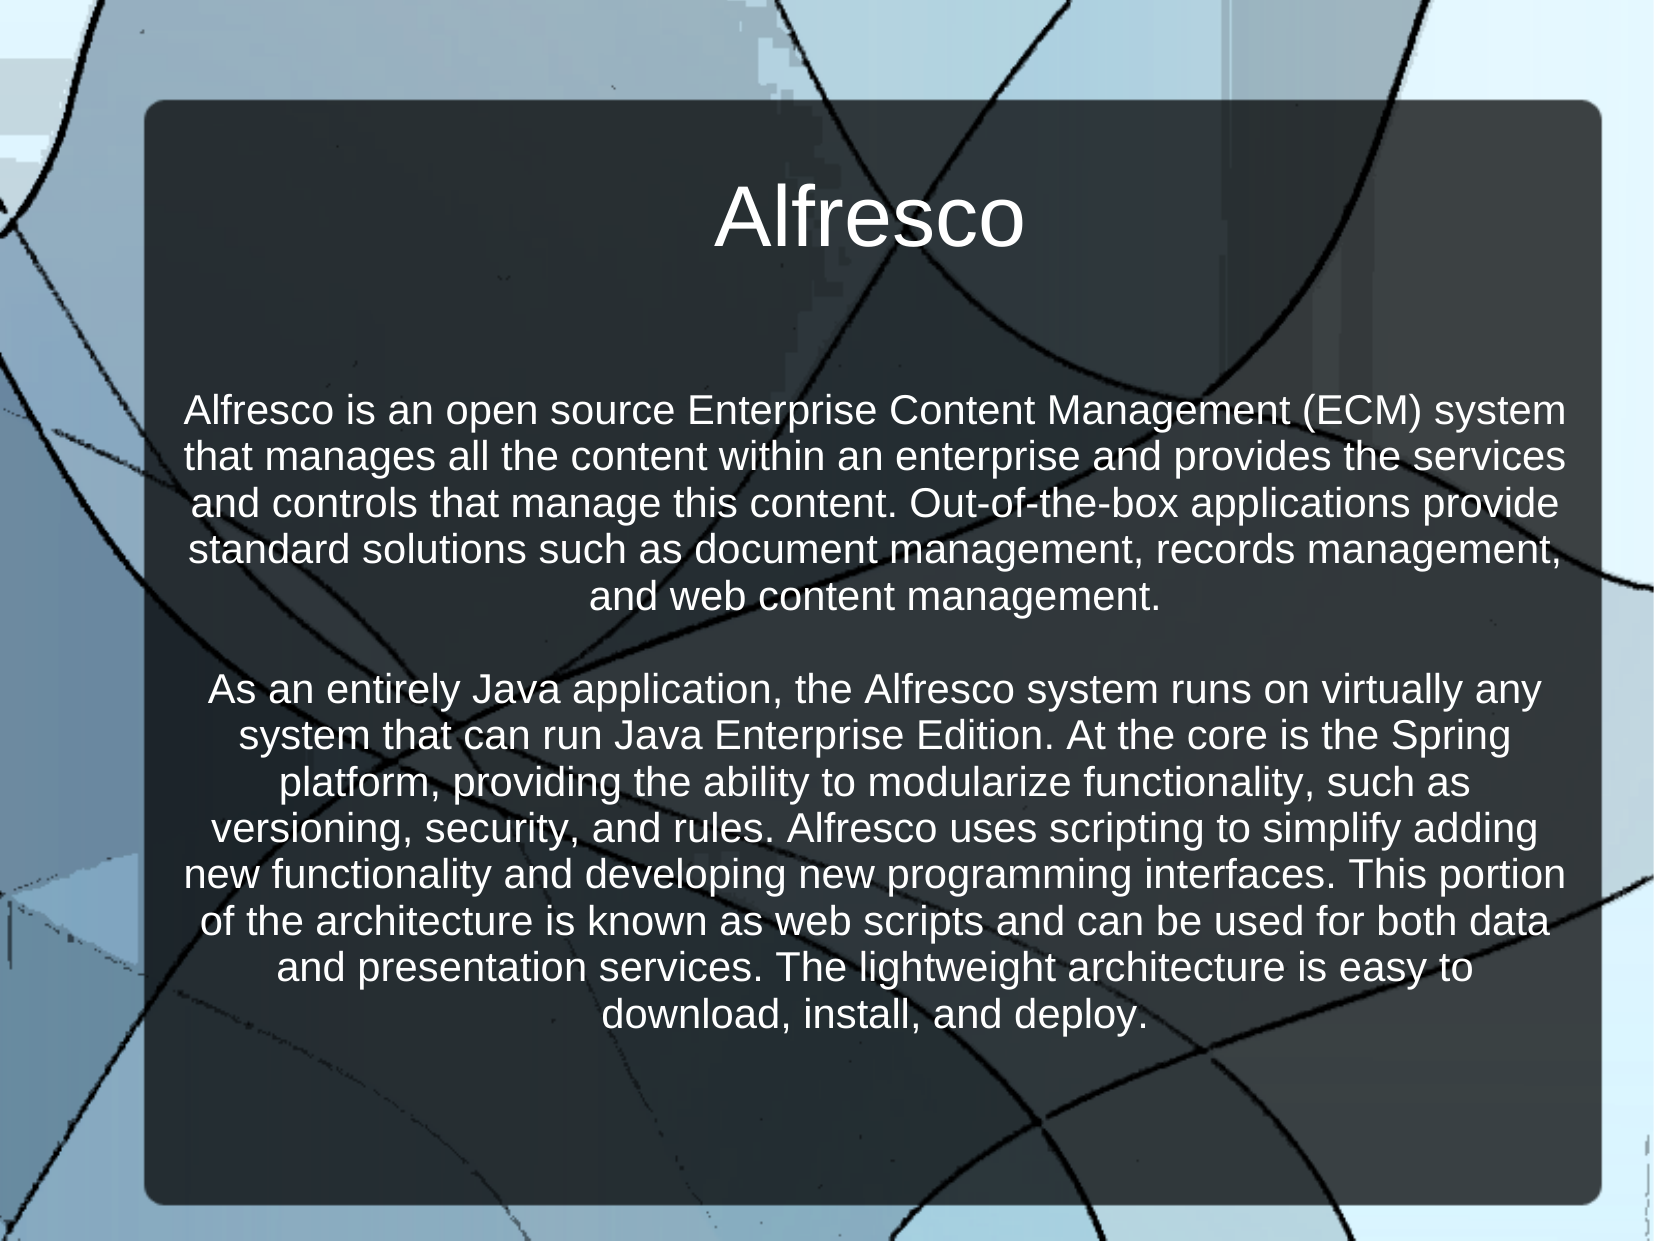

# Alfresco
Alfresco is an open source Enterprise Content Management (ECM) system that manages all the content within an enterprise and provides the services and controls that manage this content. Out-of-the-box applications provide standard solutions such as document management, records management, and web content management.
As an entirely Java application, the Alfresco system runs on virtually any system that can run Java Enterprise Edition. At the core is the Spring platform, providing the ability to modularize functionality, such as versioning, security, and rules. Alfresco uses scripting to simplify adding new functionality and developing new programming interfaces. This portion of the architecture is known as web scripts and can be used for both data and presentation services. The lightweight architecture is easy to download, install, and deploy.